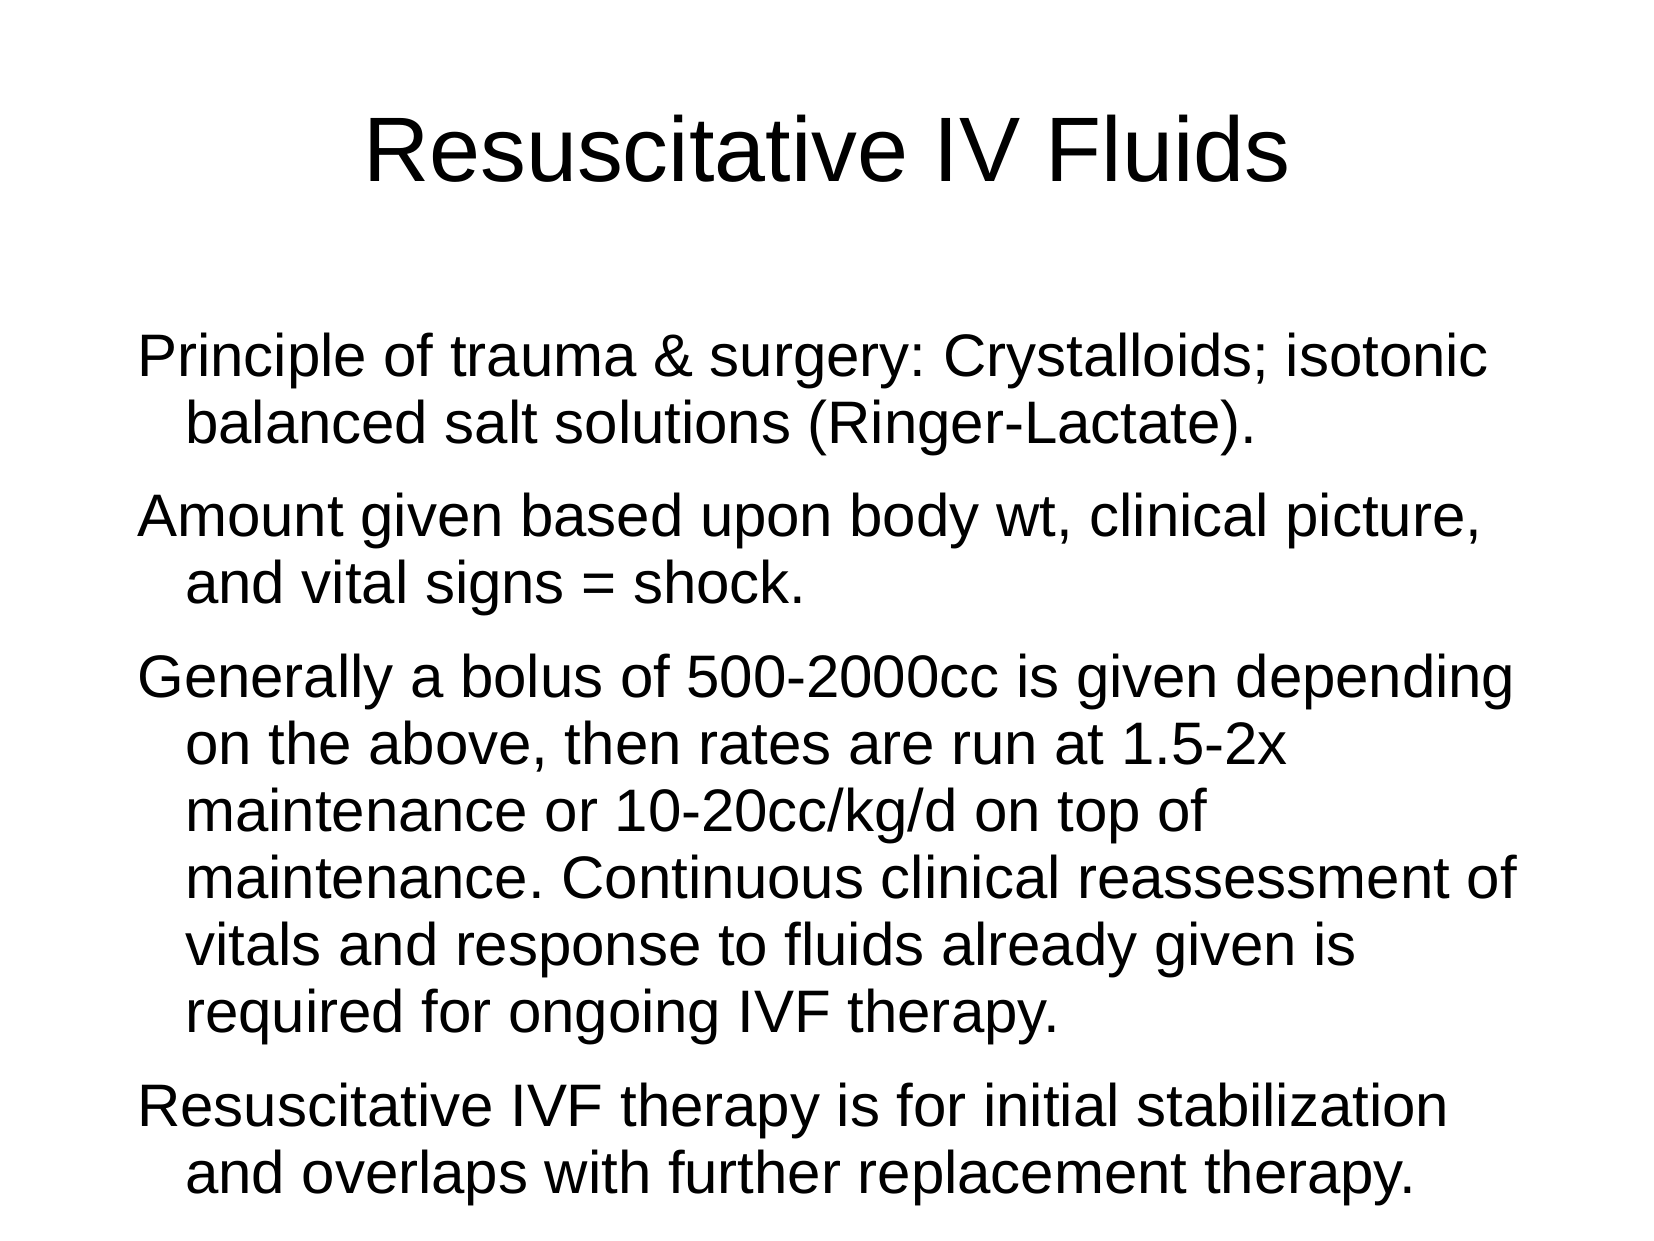

# Resuscitative IV Fluids
Principle of trauma & surgery: Crystalloids; isotonic balanced salt solutions (Ringer-Lactate).
Amount given based upon body wt, clinical picture, and vital signs = shock.
Generally a bolus of 500-2000cc is given depending on the above, then rates are run at 1.5-2x maintenance or 10-20cc/kg/d on top of maintenance. Continuous clinical reassessment of vitals and response to fluids already given is required for ongoing IVF therapy.
Resuscitative IVF therapy is for initial stabilization and overlaps with further replacement therapy.